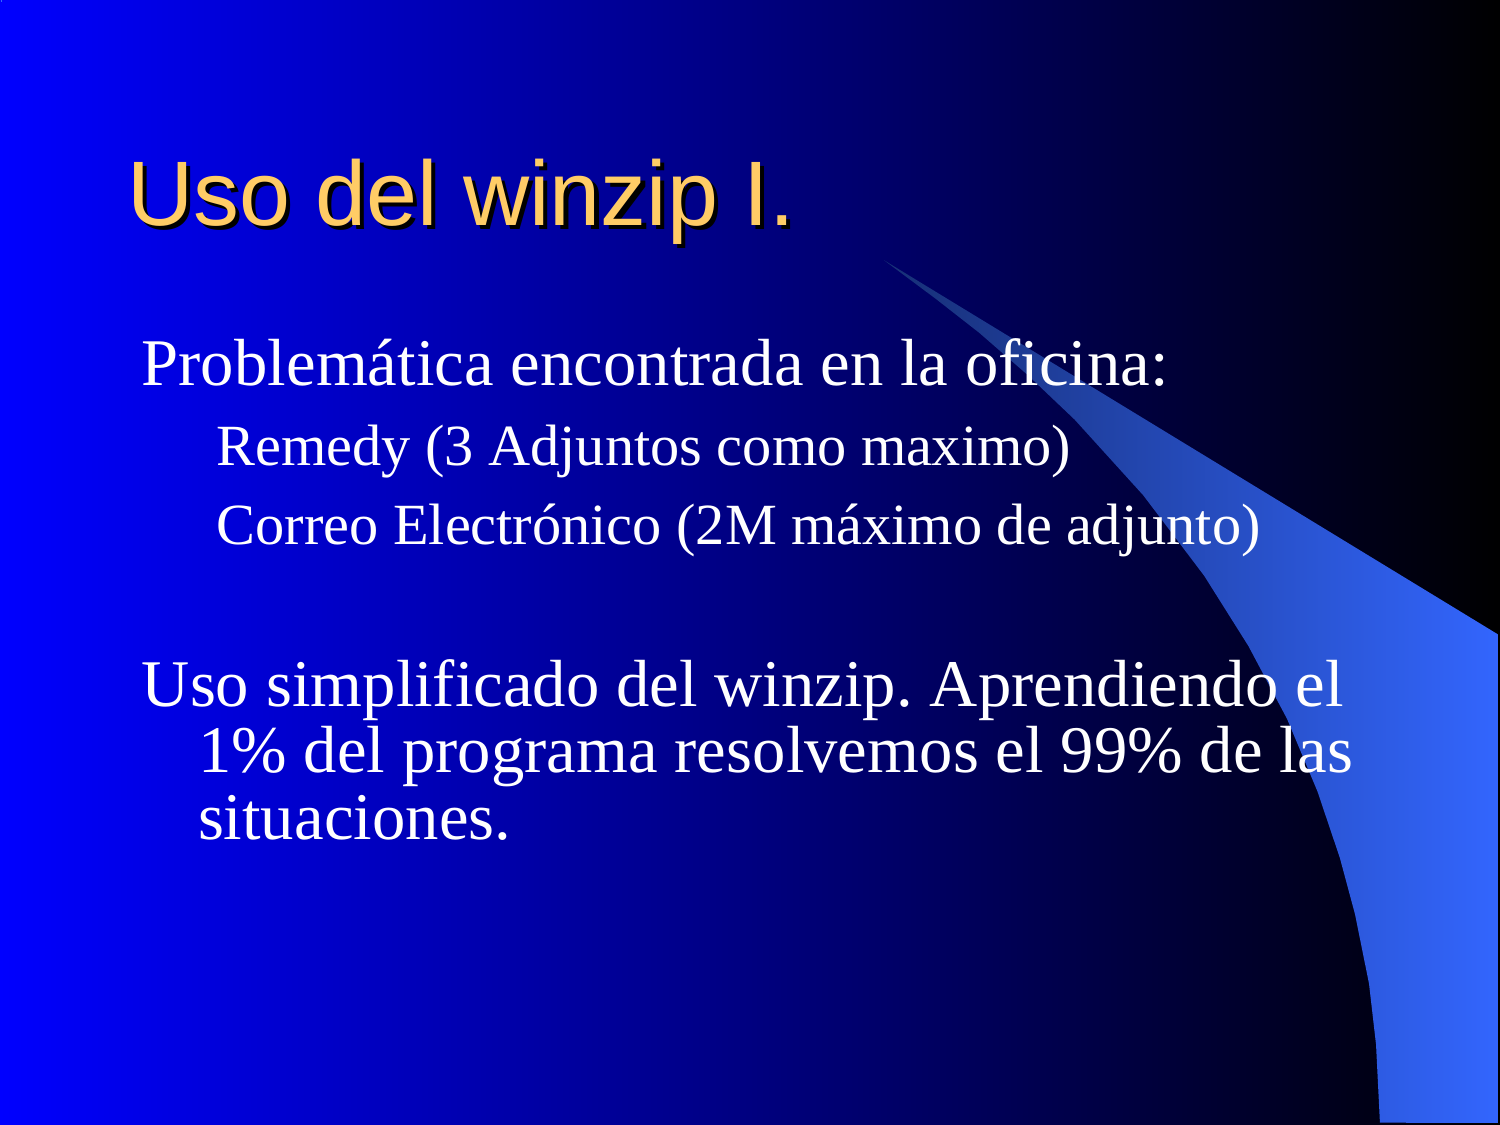

# Uso del winzip I.
Problemática encontrada en la oficina:
Remedy (3 Adjuntos como maximo)
Correo Electrónico (2M máximo de adjunto)
Uso simplificado del winzip. Aprendiendo el 1% del programa resolvemos el 99% de las situaciones.